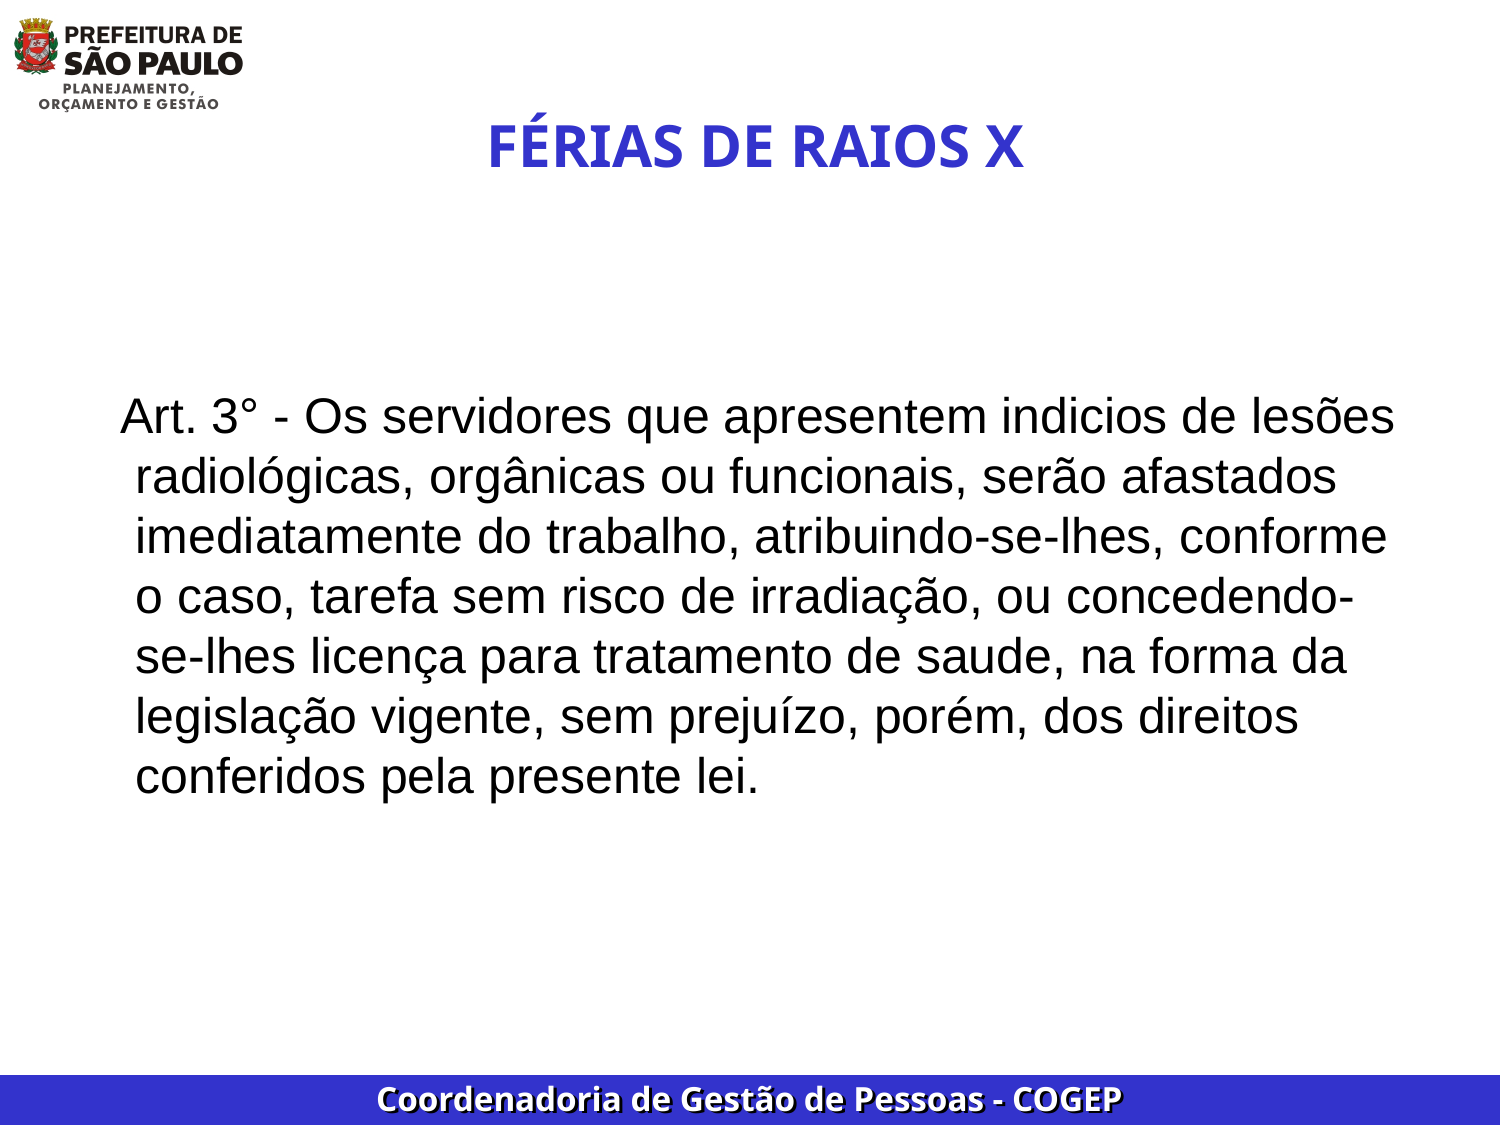

# FÉRIAS DE RAIOS X
Art. 3° - Os servidores que apresentem indicios de lesões radiológicas, orgânicas ou funcionais, serão afastados imediatamente do trabalho, atribuindo-se-lhes, conforme o caso, tarefa sem risco de irradiação, ou concedendo-se-lhes licença para tratamento de saude, na forma da legislação vigente, sem prejuízo, porém, dos direitos conferidos pela presente lei.